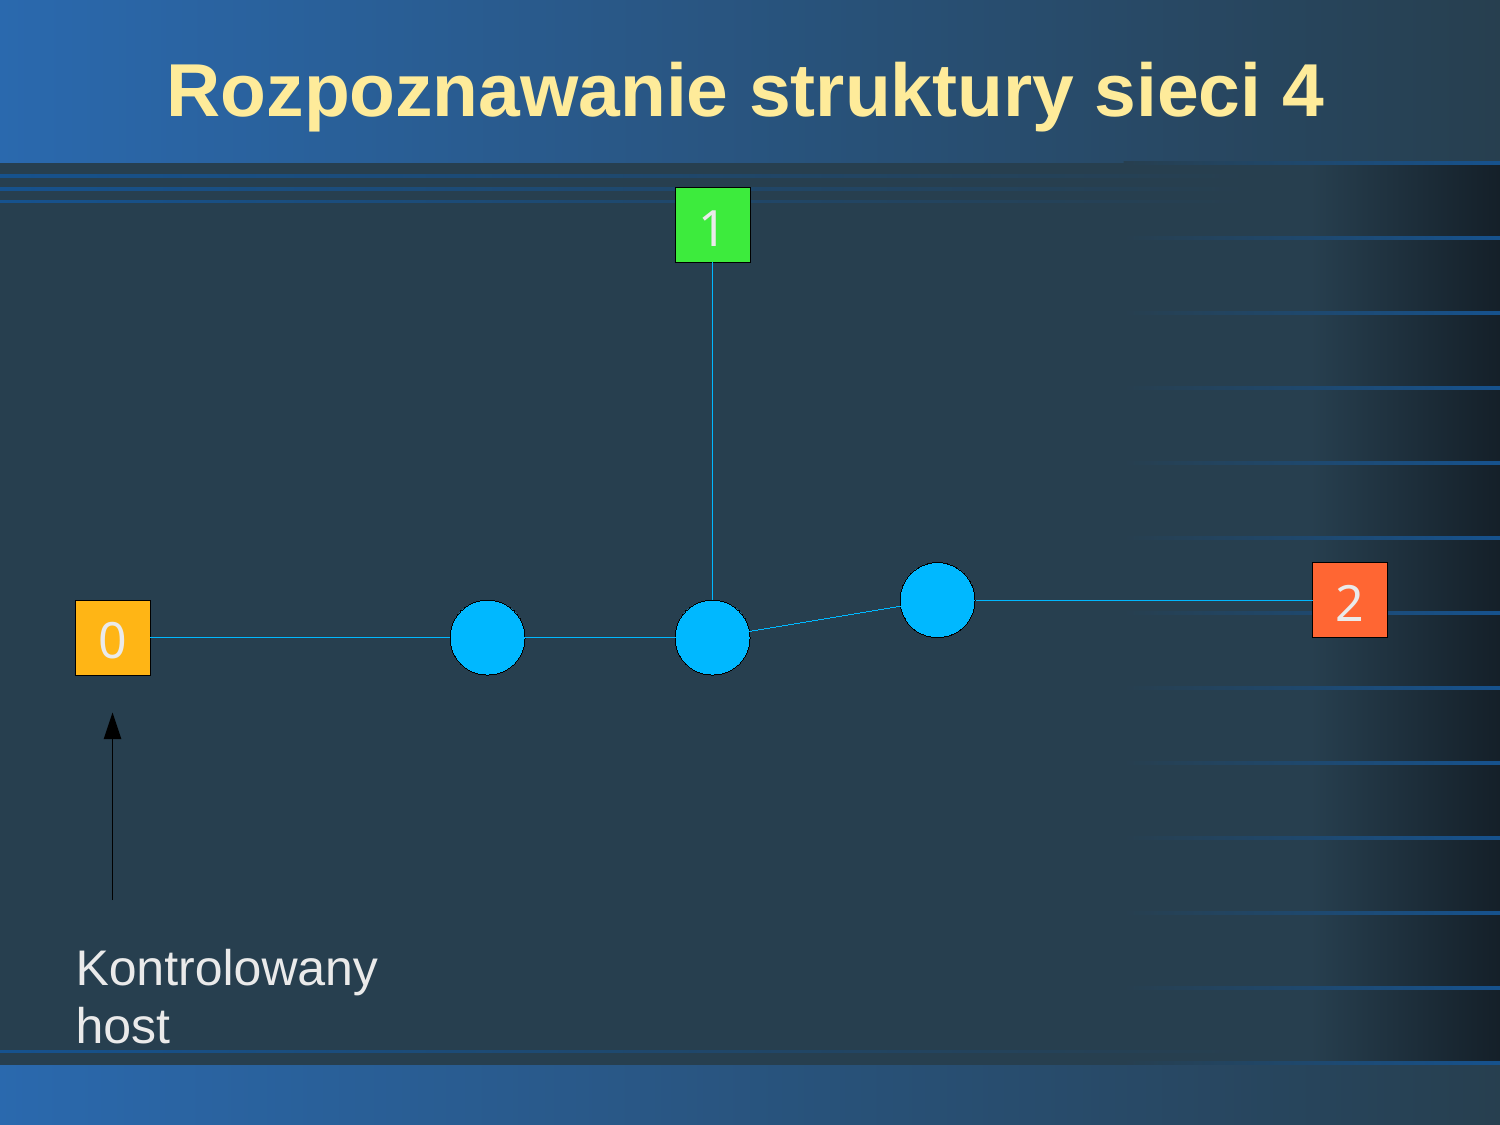

# Rozpoznawanie struktury sieci 4
1
2
0
Kontrolowany
host